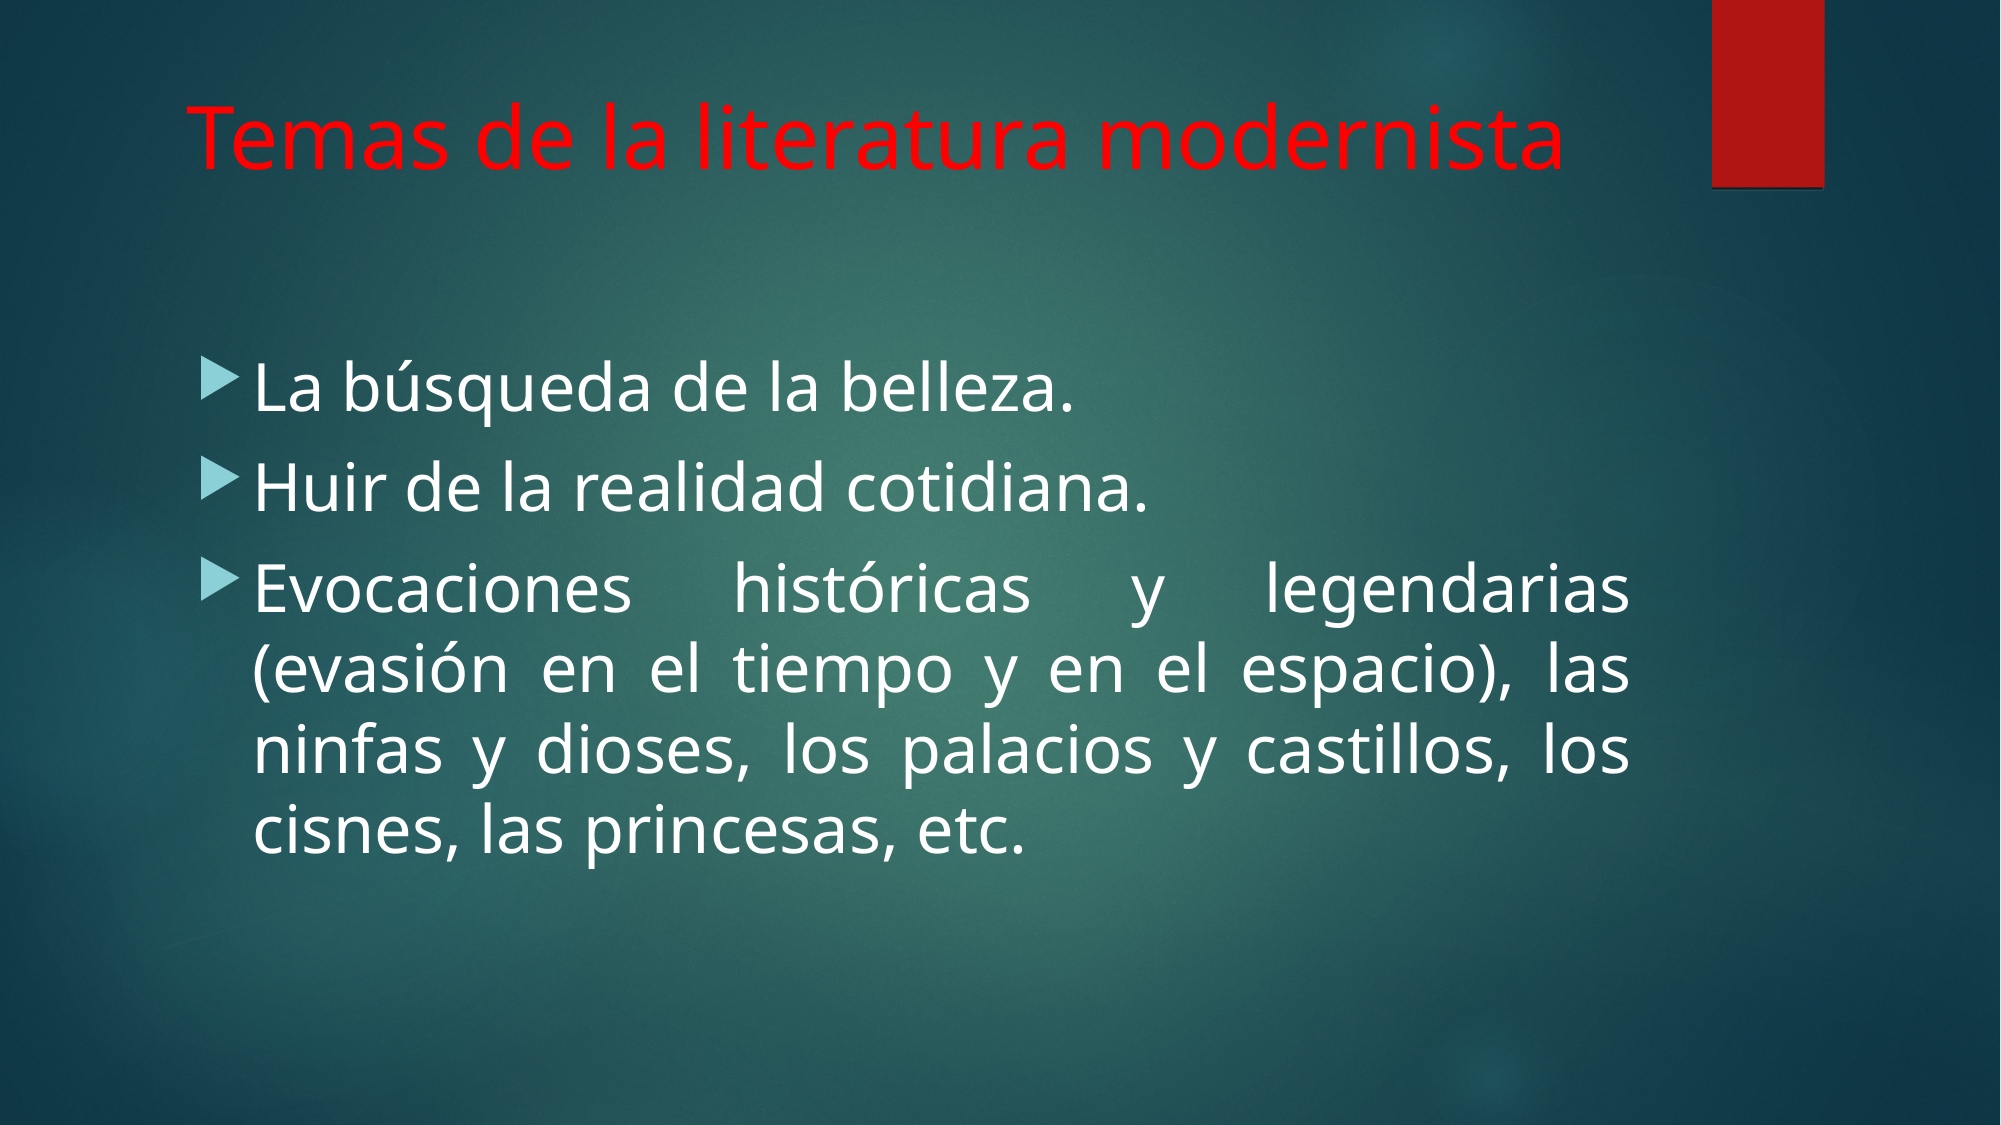

# Temas de la literatura modernista
La búsqueda de la belleza.
Huir de la realidad cotidiana.
Evocaciones históricas y legendarias (evasión en el tiempo y en el espacio), las ninfas y dioses, los palacios y castillos, los cisnes, las princesas, etc.